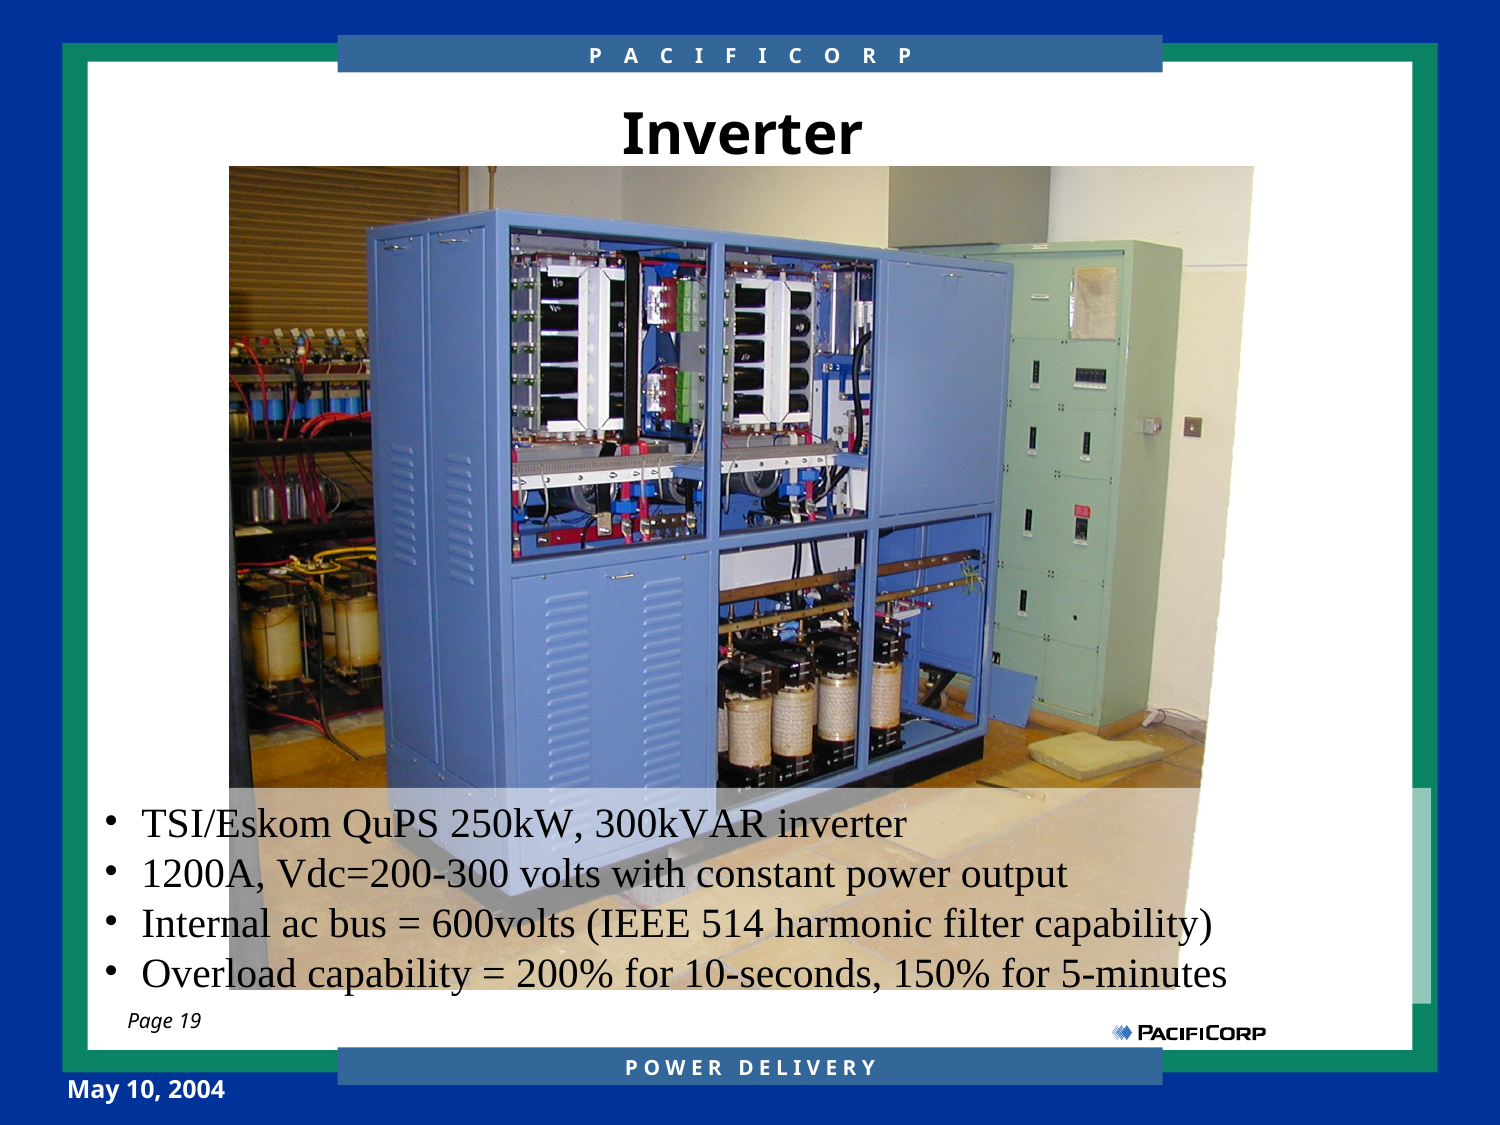

# Inverter
TSI/Eskom QuPS 250kW, 300kVAR inverter
1200A, Vdc=200-300 volts with constant power output
Internal ac bus = 600volts (IEEE 514 harmonic filter capability)
Overload capability = 200% for 10-seconds, 150% for 5-minutes
19